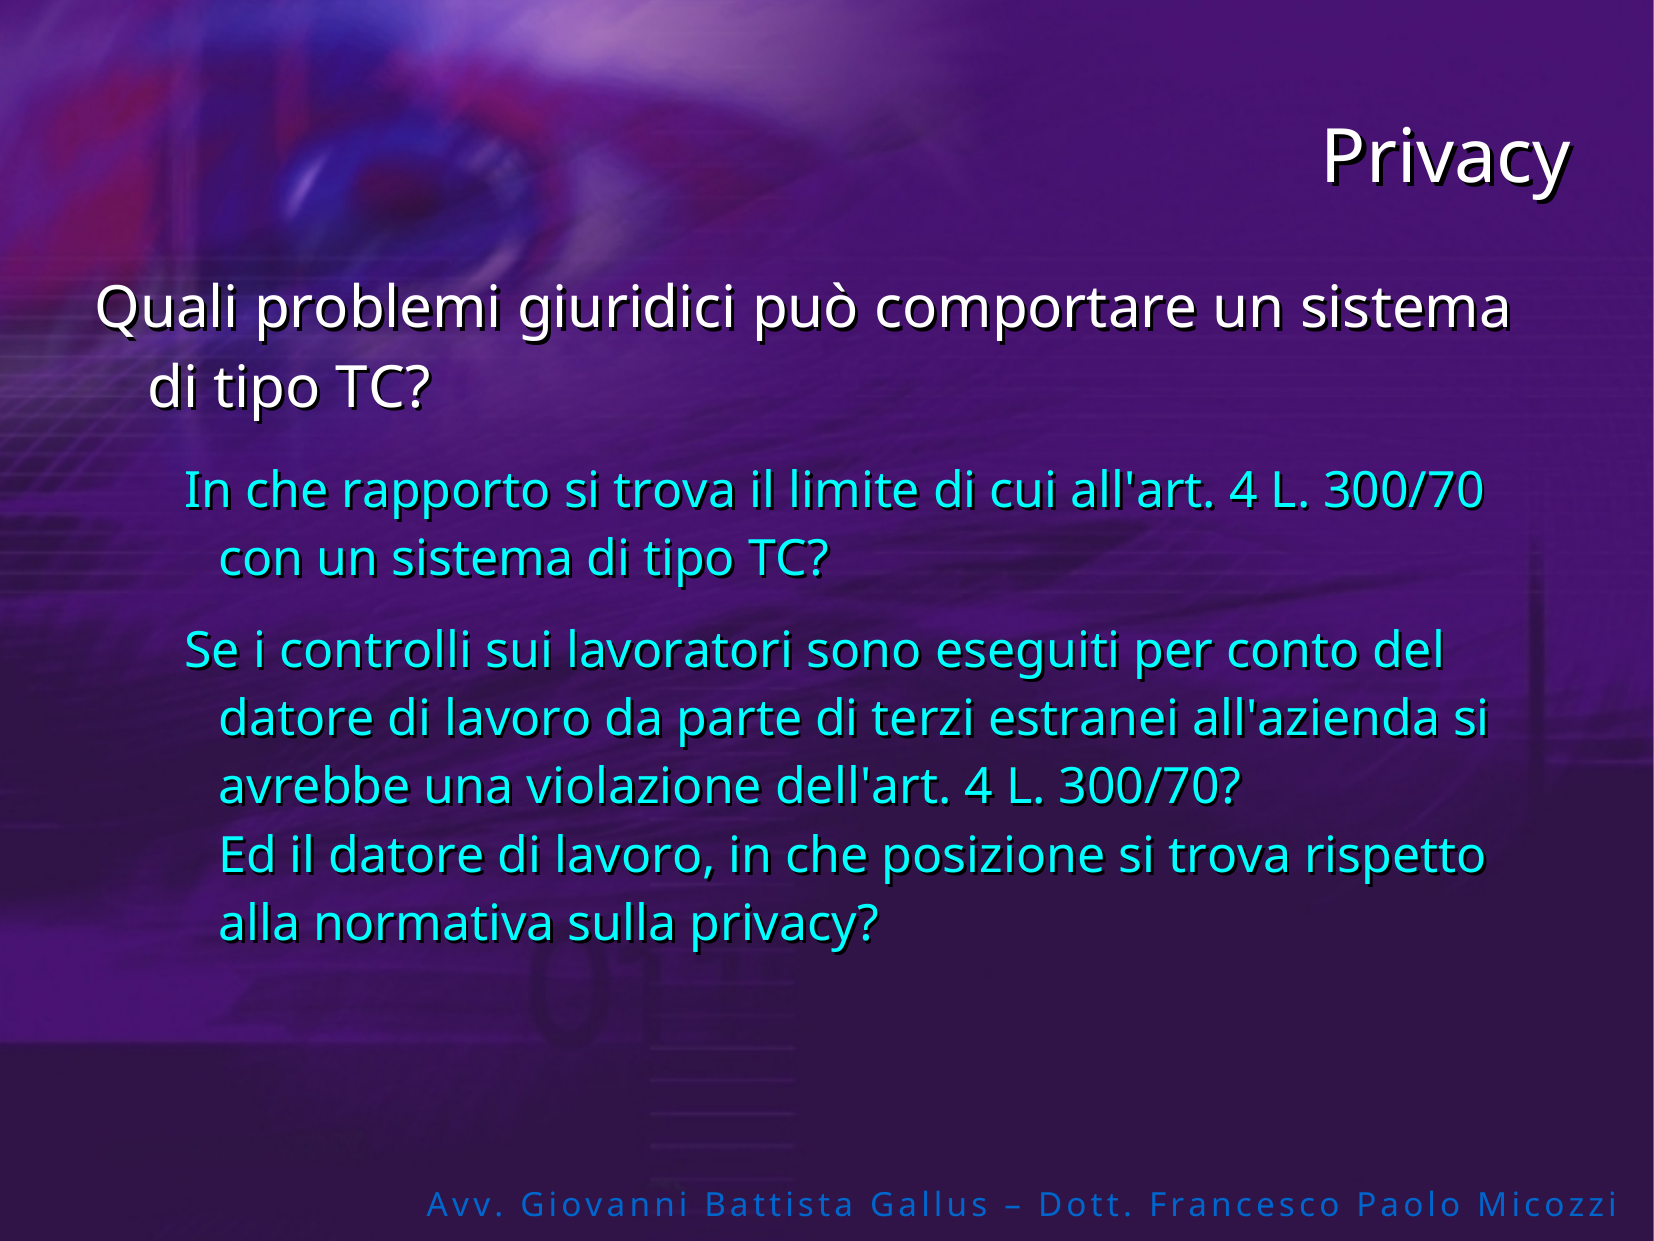

# Privacy
Quali problemi giuridici può comportare un sistema di tipo TC?
 In che rapporto si trova il limite di cui all'art. 4 L. 300/70 con un sistema di tipo TC?
 Se i controlli sui lavoratori sono eseguiti per conto del datore di lavoro da parte di terzi estranei all'azienda si avrebbe una violazione dell'art. 4 L. 300/70?
Ed il datore di lavoro, in che posizione si trova rispetto alla normativa sulla privacy?
dott. Francesco Paolo Micozzi - f.micozzi@studionati.it